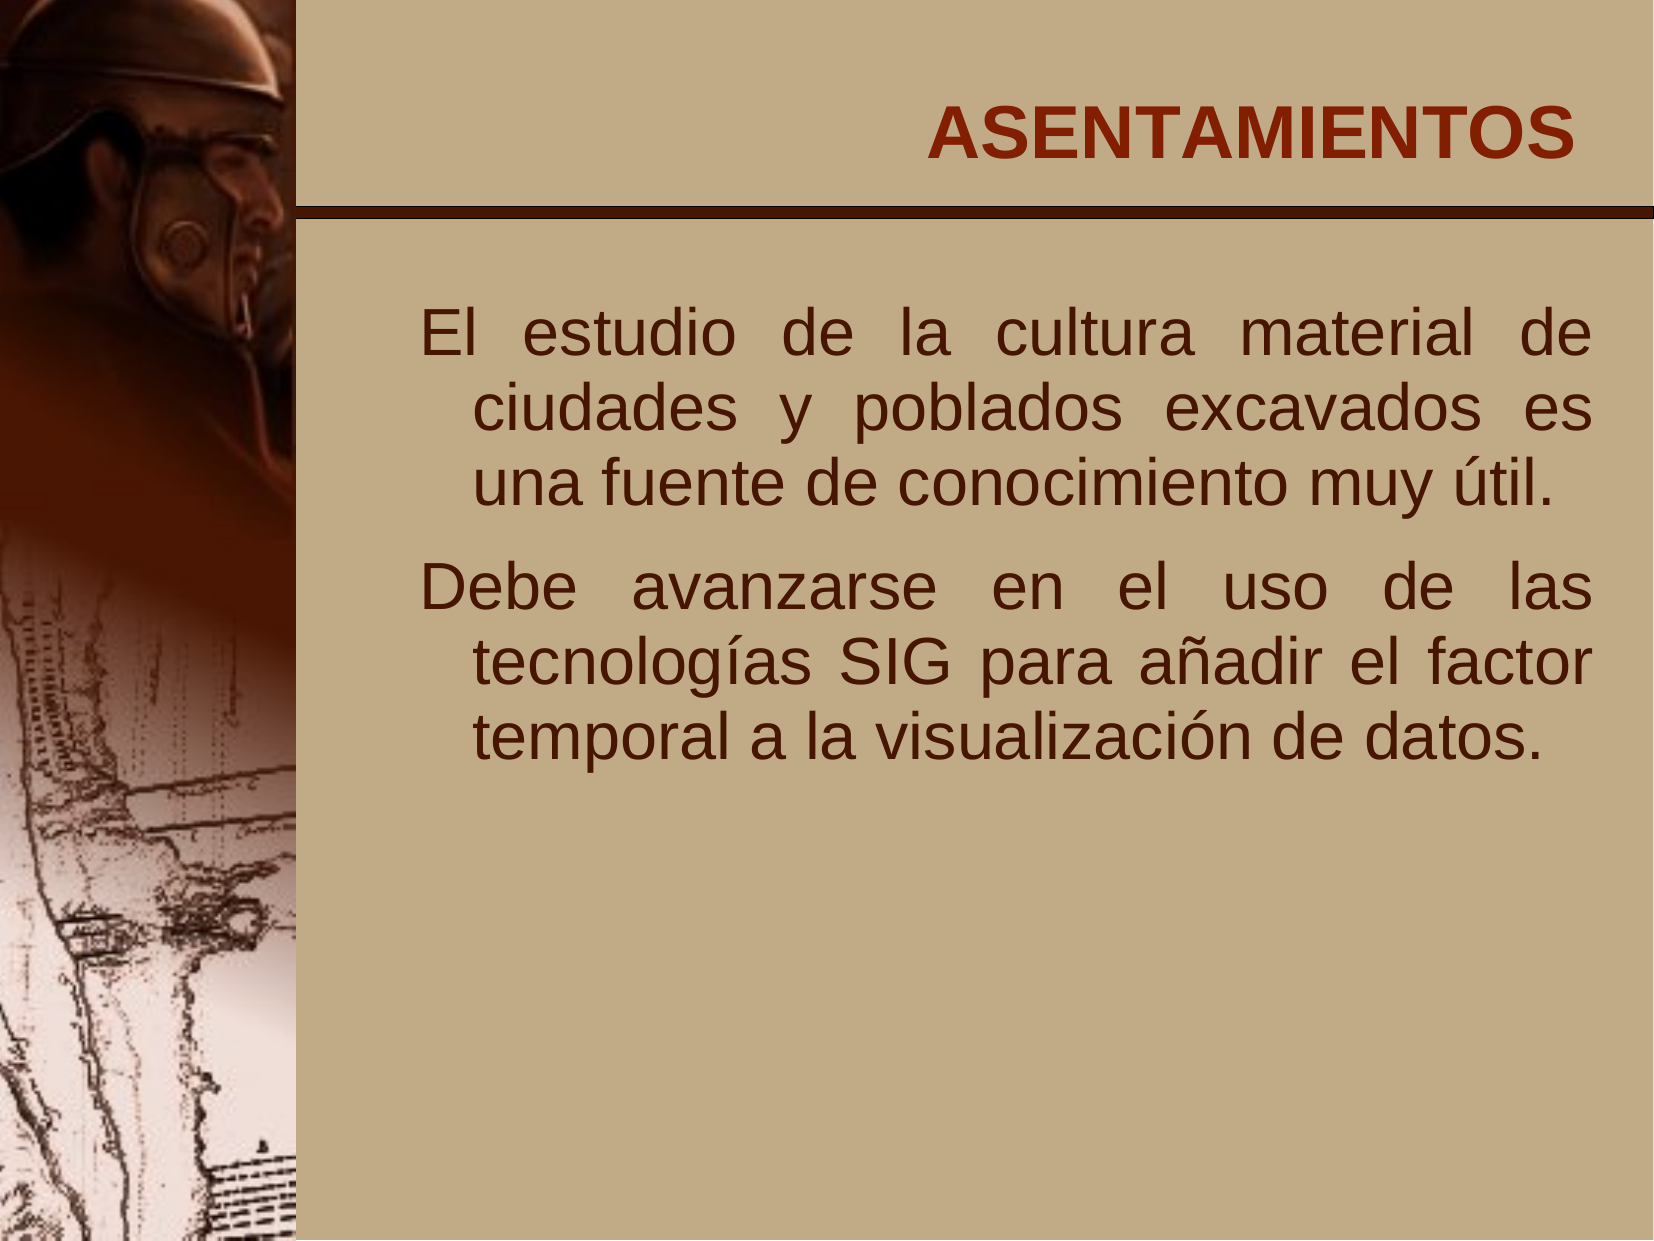

# ASENTAMIENTOS
El estudio de la cultura material de ciudades y poblados excavados es una fuente de conocimiento muy útil.
Debe avanzarse en el uso de las tecnologías SIG para añadir el factor temporal a la visualización de datos.